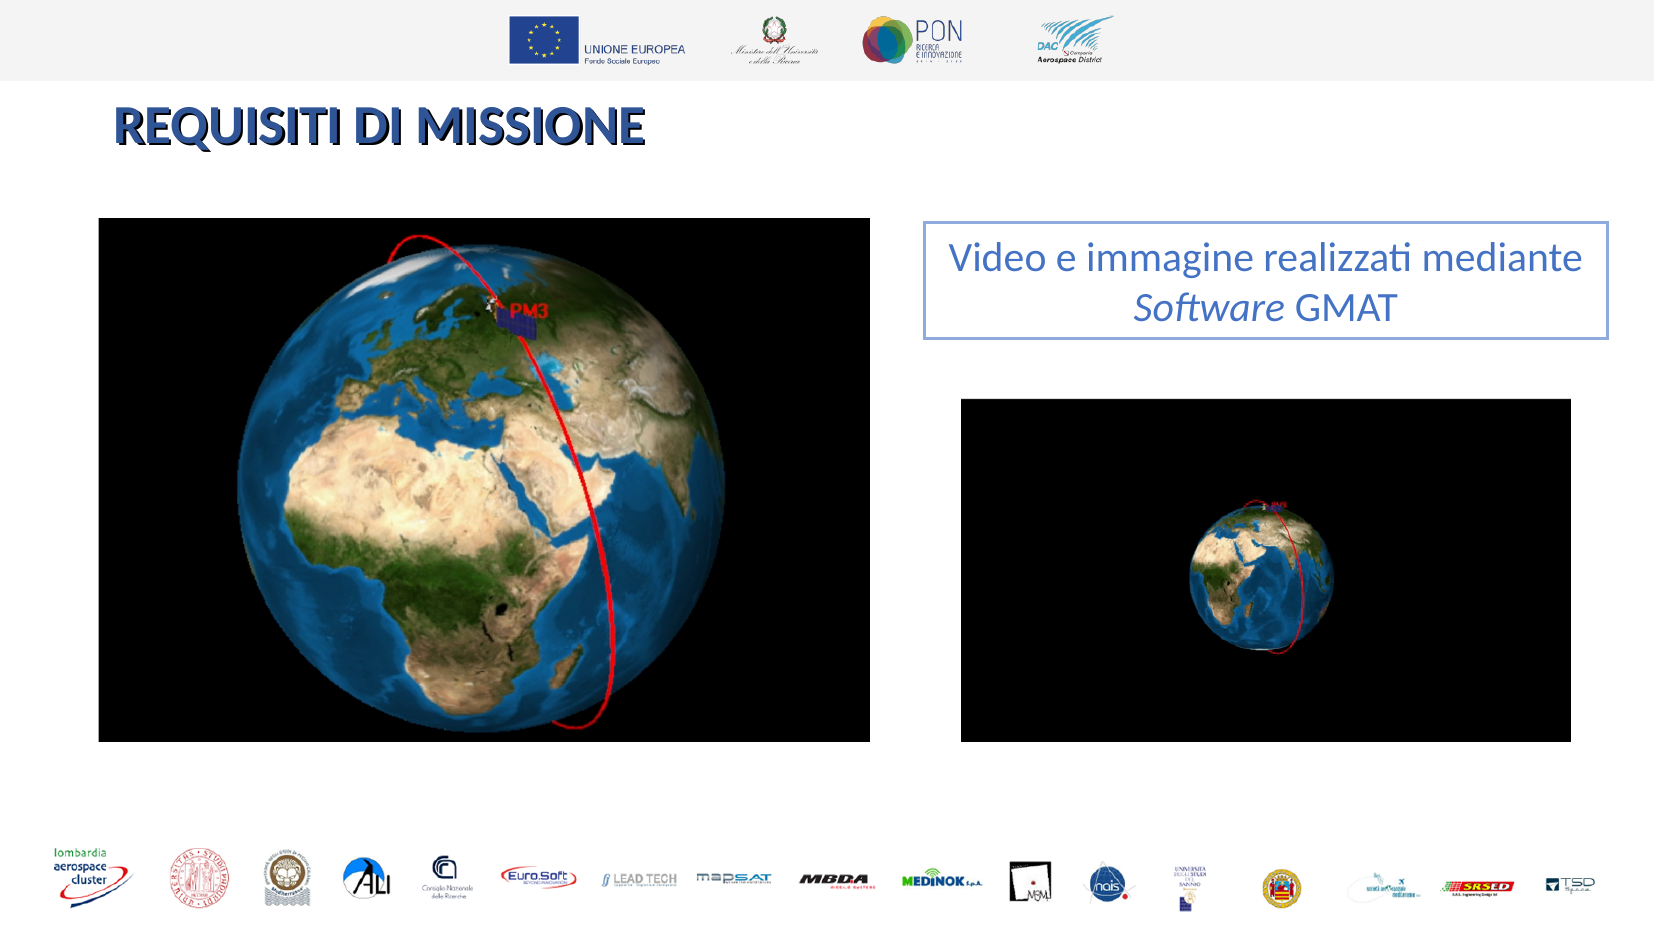

REQUISITI DI MISSIONE
Video e immagine realizzati mediante Software GMAT